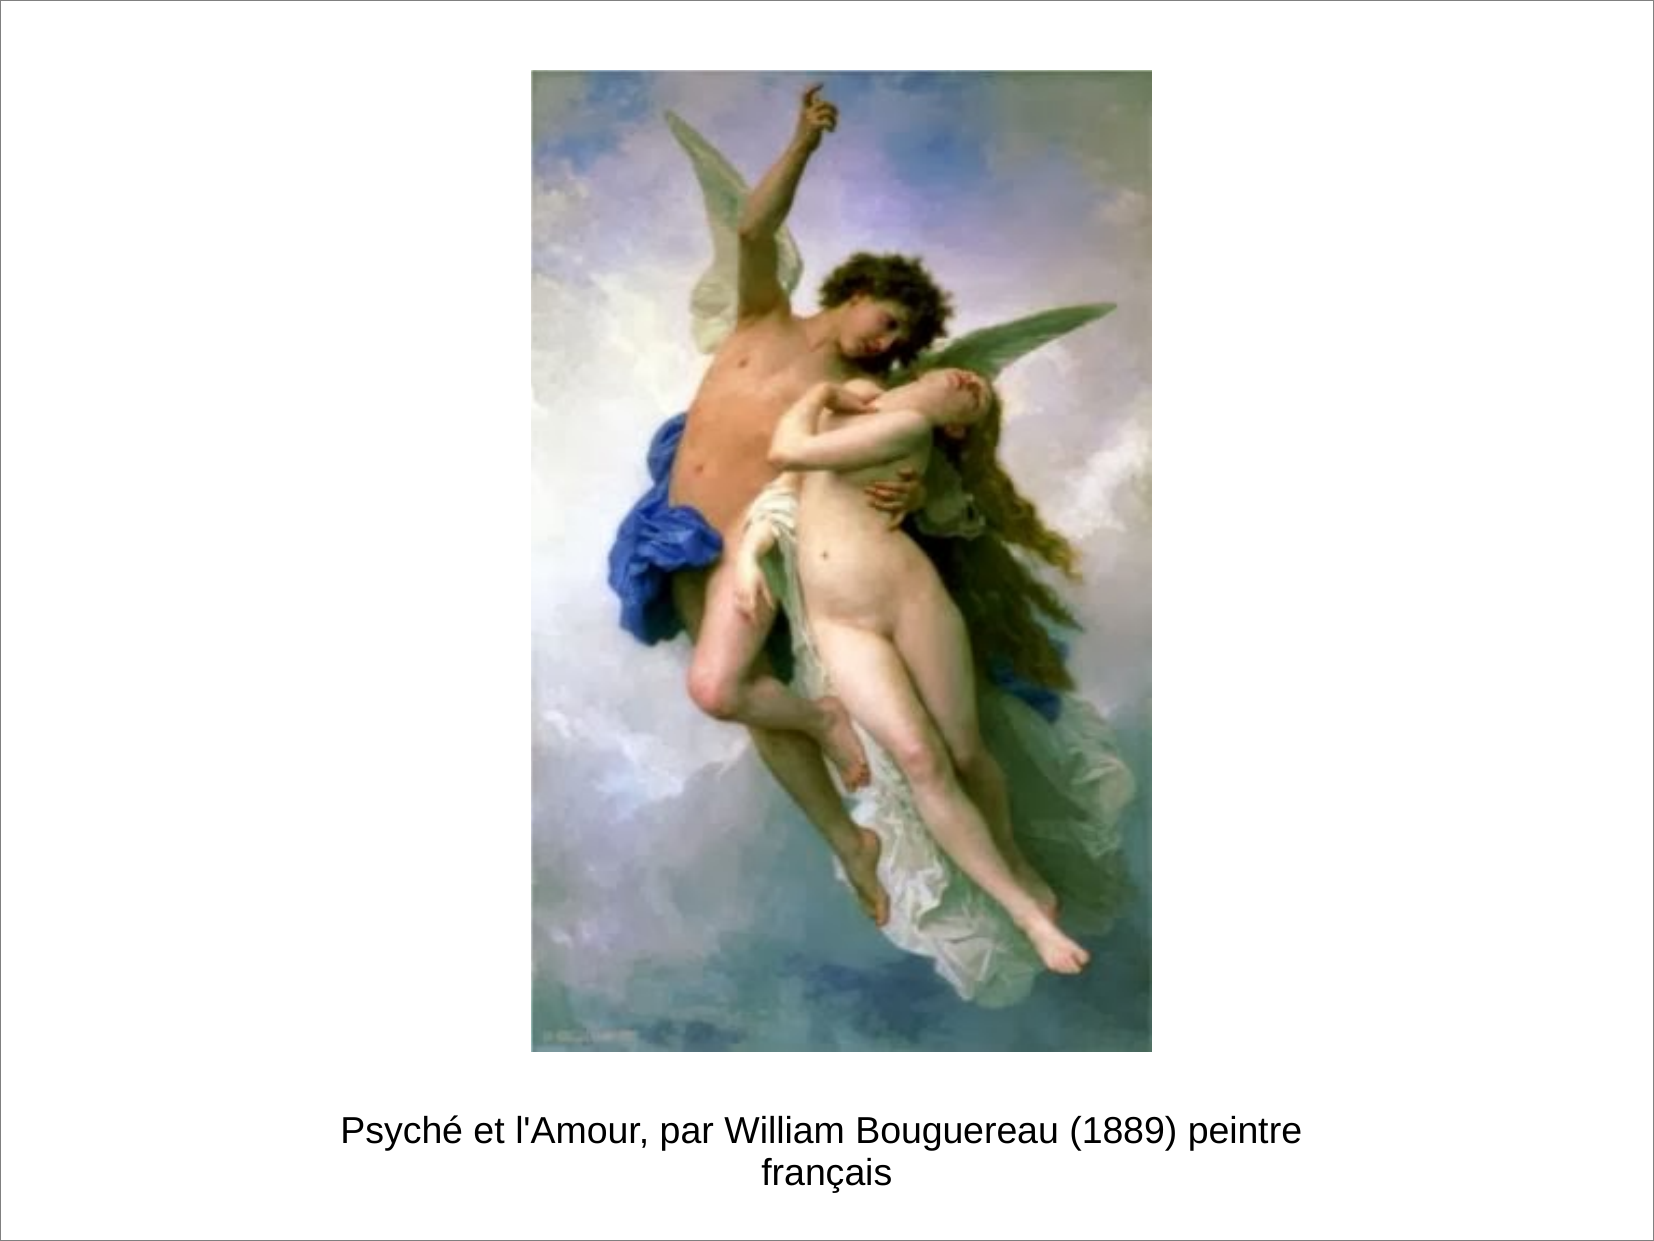

#
Psyché et l'Amour, par William Bouguereau (1889) peintre
français